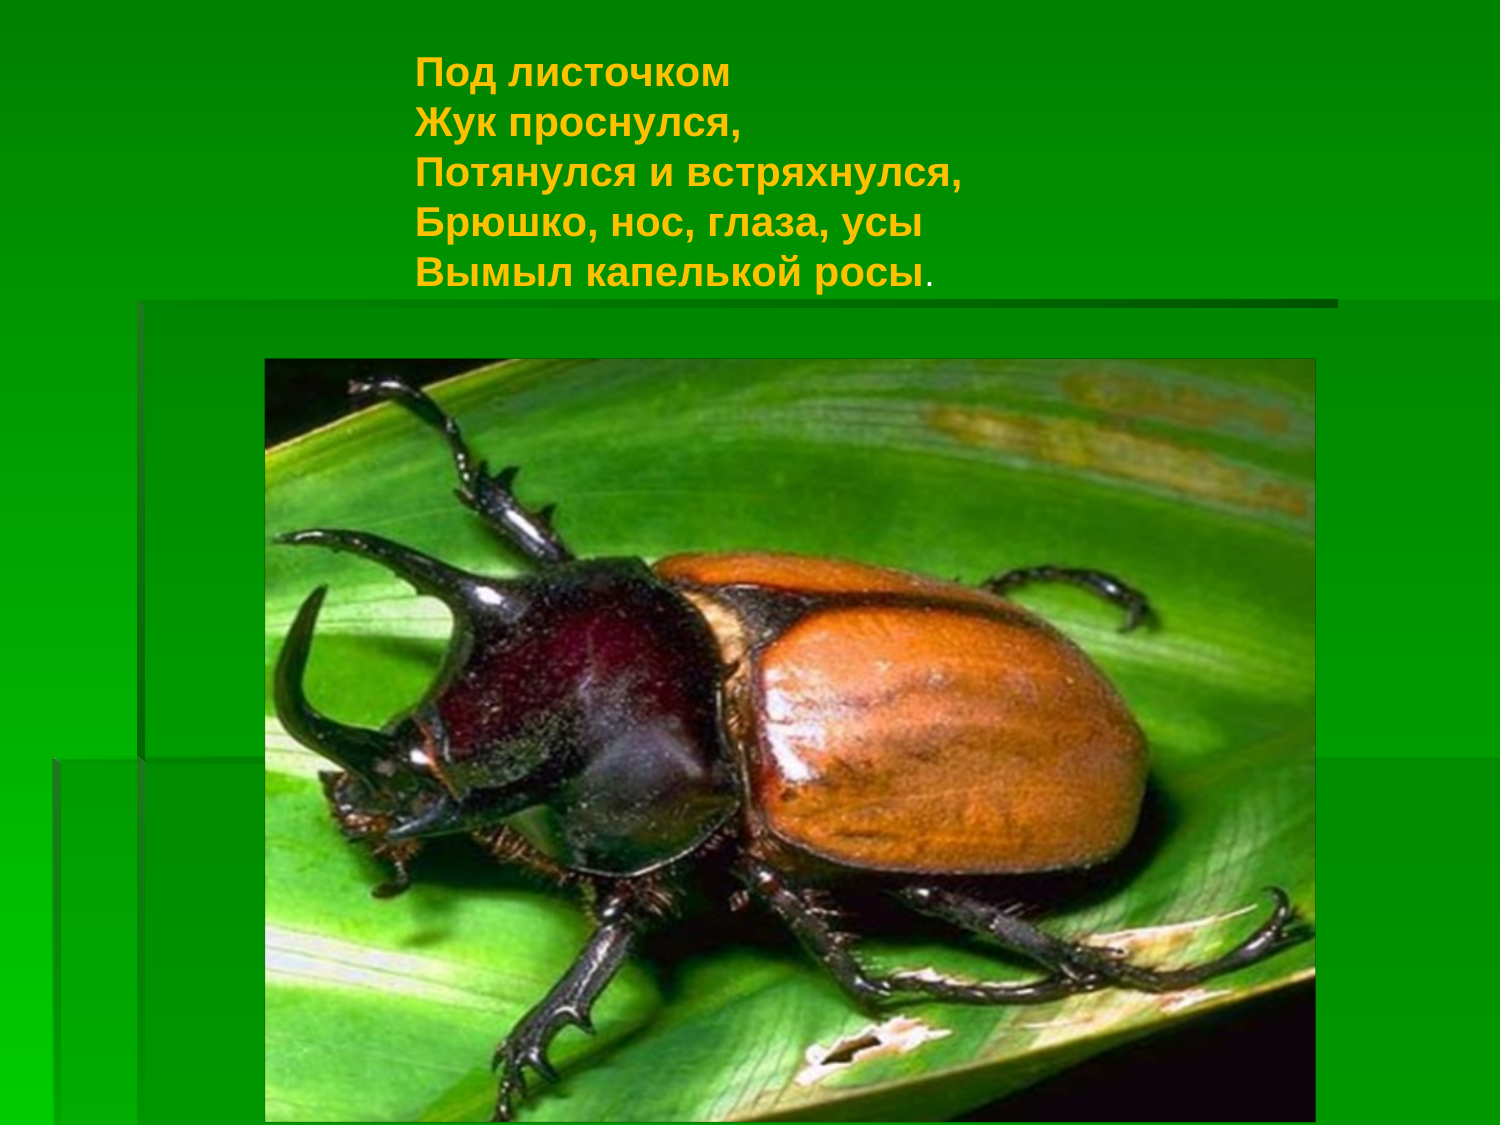

Под листочком
Жук проснулся,
Потянулся и встряхнулся,
Брюшко, нос, глаза, усы
Вымыл капелькой росы.